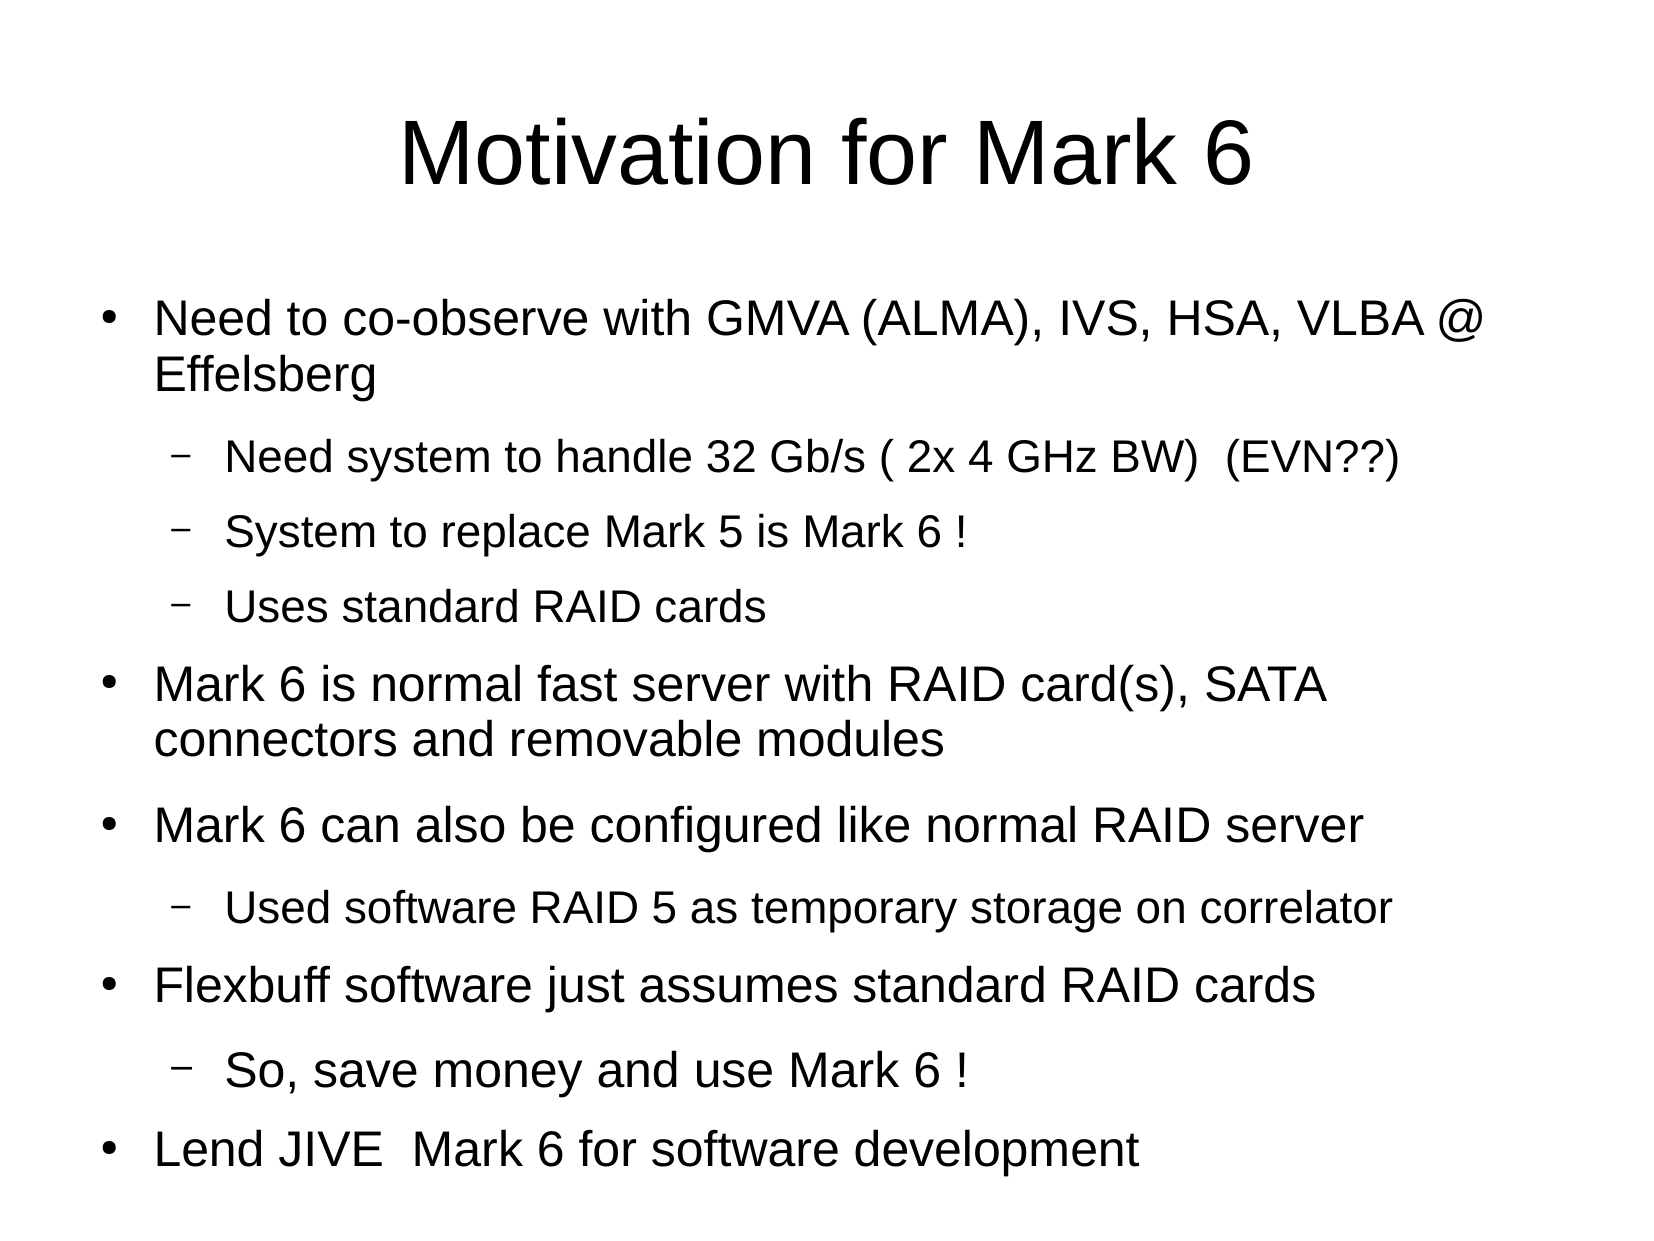

# Motivation for Mark 6
Need to co-observe with GMVA (ALMA), IVS, HSA, VLBA @ Effelsberg
Need system to handle 32 Gb/s ( 2x 4 GHz BW) (EVN??)
System to replace Mark 5 is Mark 6 !
Uses standard RAID cards
Mark 6 is normal fast server with RAID card(s), SATA connectors and removable modules
Mark 6 can also be configured like normal RAID server
Used software RAID 5 as temporary storage on correlator
Flexbuff software just assumes standard RAID cards
So, save money and use Mark 6 !
Lend JIVE Mark 6 for software development